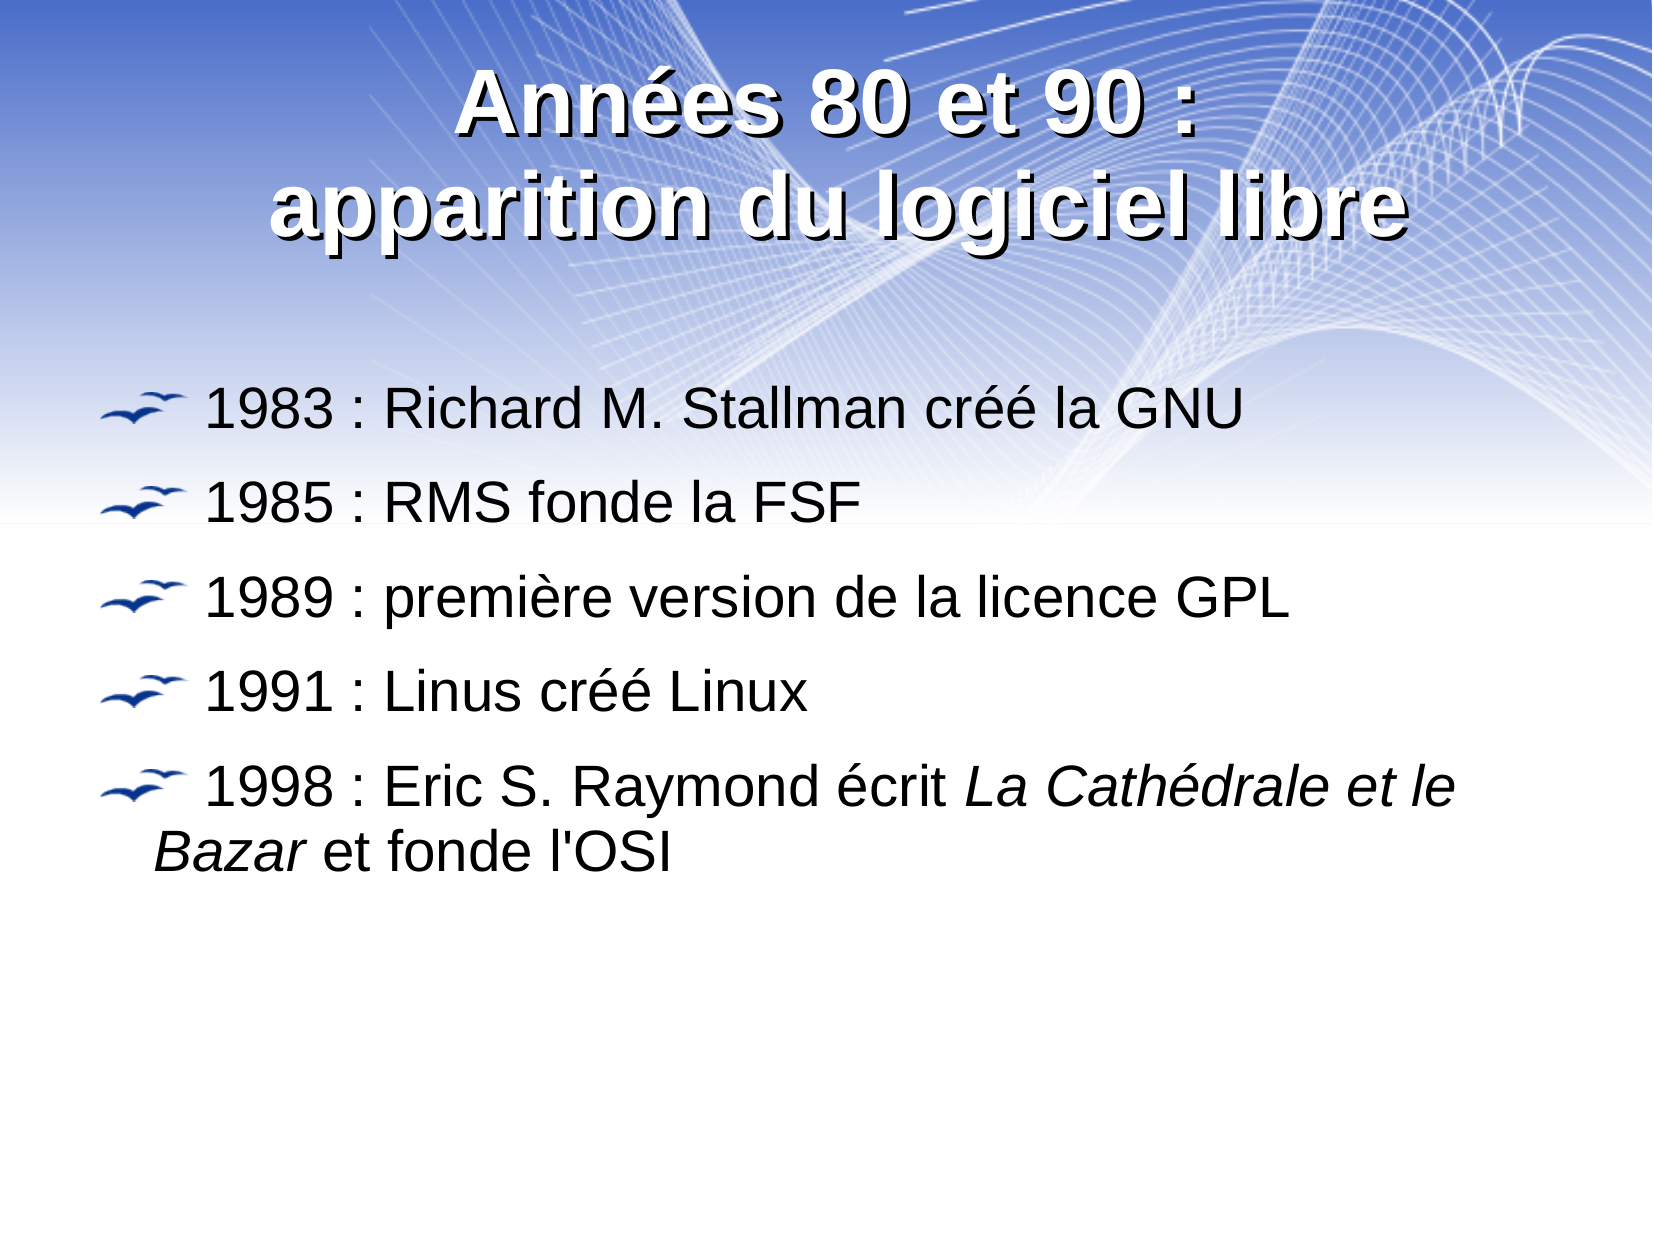

# Années 80 et 90 : apparition du logiciel libre
 1983 : Richard M. Stallman créé la GNU
 1985 : RMS fonde la FSF
 1989 : première version de la licence GPL
 1991 : Linus créé Linux
 1998 : Eric S. Raymond écrit La Cathédrale et le Bazar et fonde l'OSI